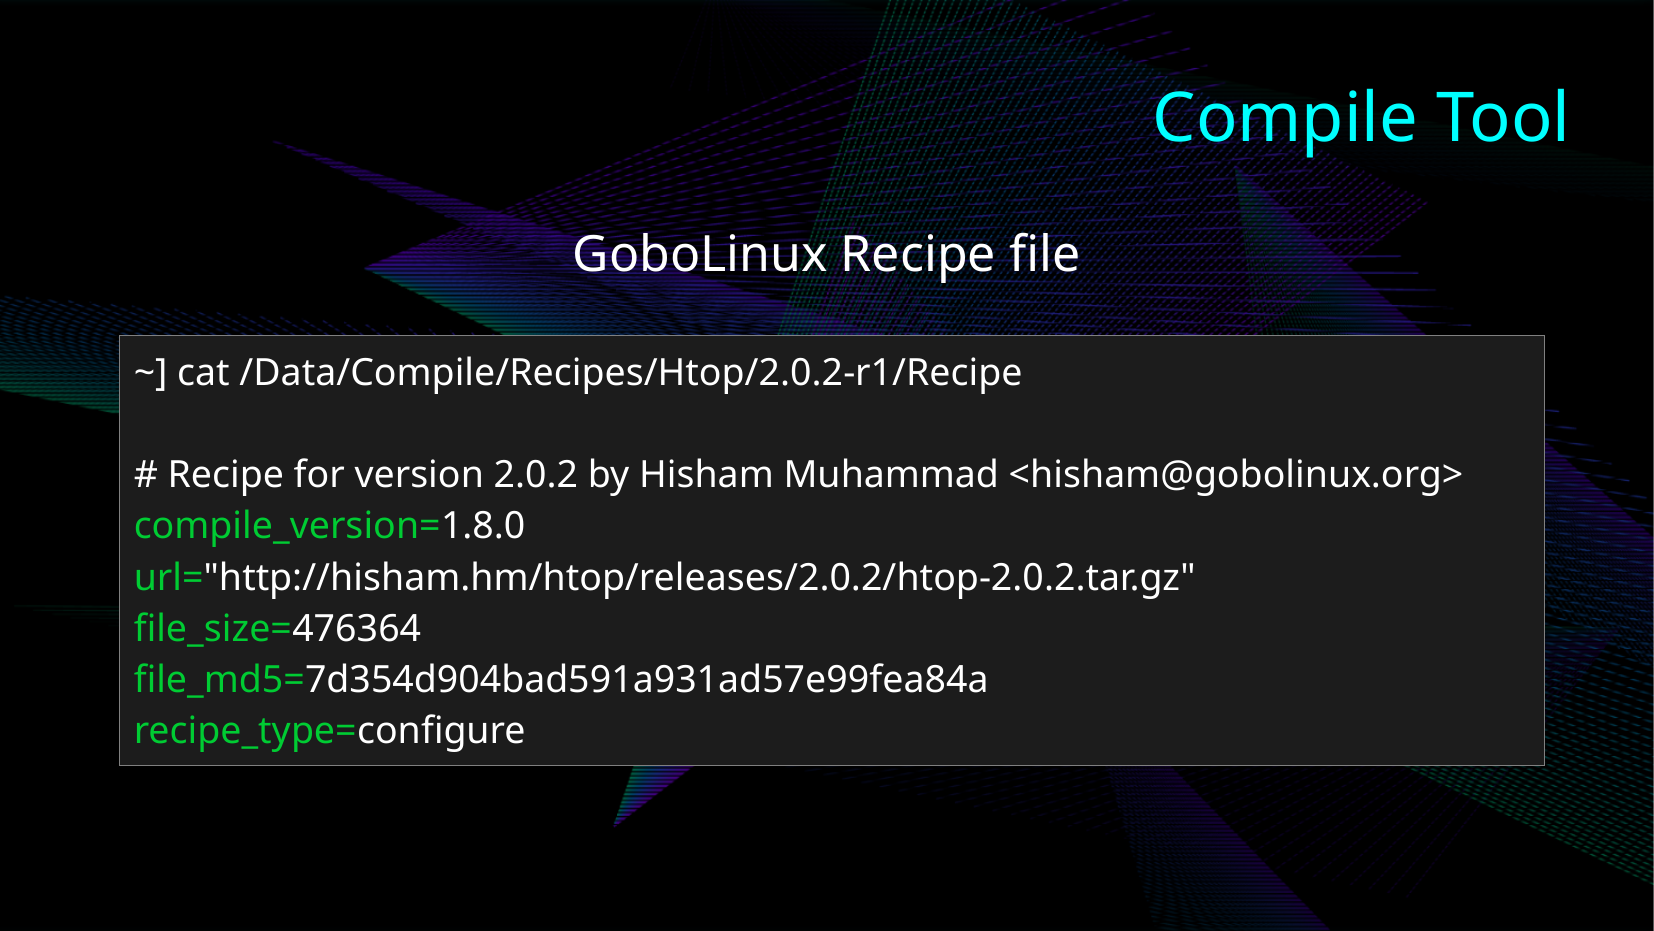

# Compile Tool
GoboLinux Recipe file
~] cat /Data/Compile/Recipes/Htop/2.0.2-r1/Recipe
# Recipe for version 2.0.2 by Hisham Muhammad <hisham@gobolinux.org>
compile_version=1.8.0
url="http://hisham.hm/htop/releases/2.0.2/htop-2.0.2.tar.gz"
file_size=476364
file_md5=7d354d904bad591a931ad57e99fea84a
recipe_type=configure